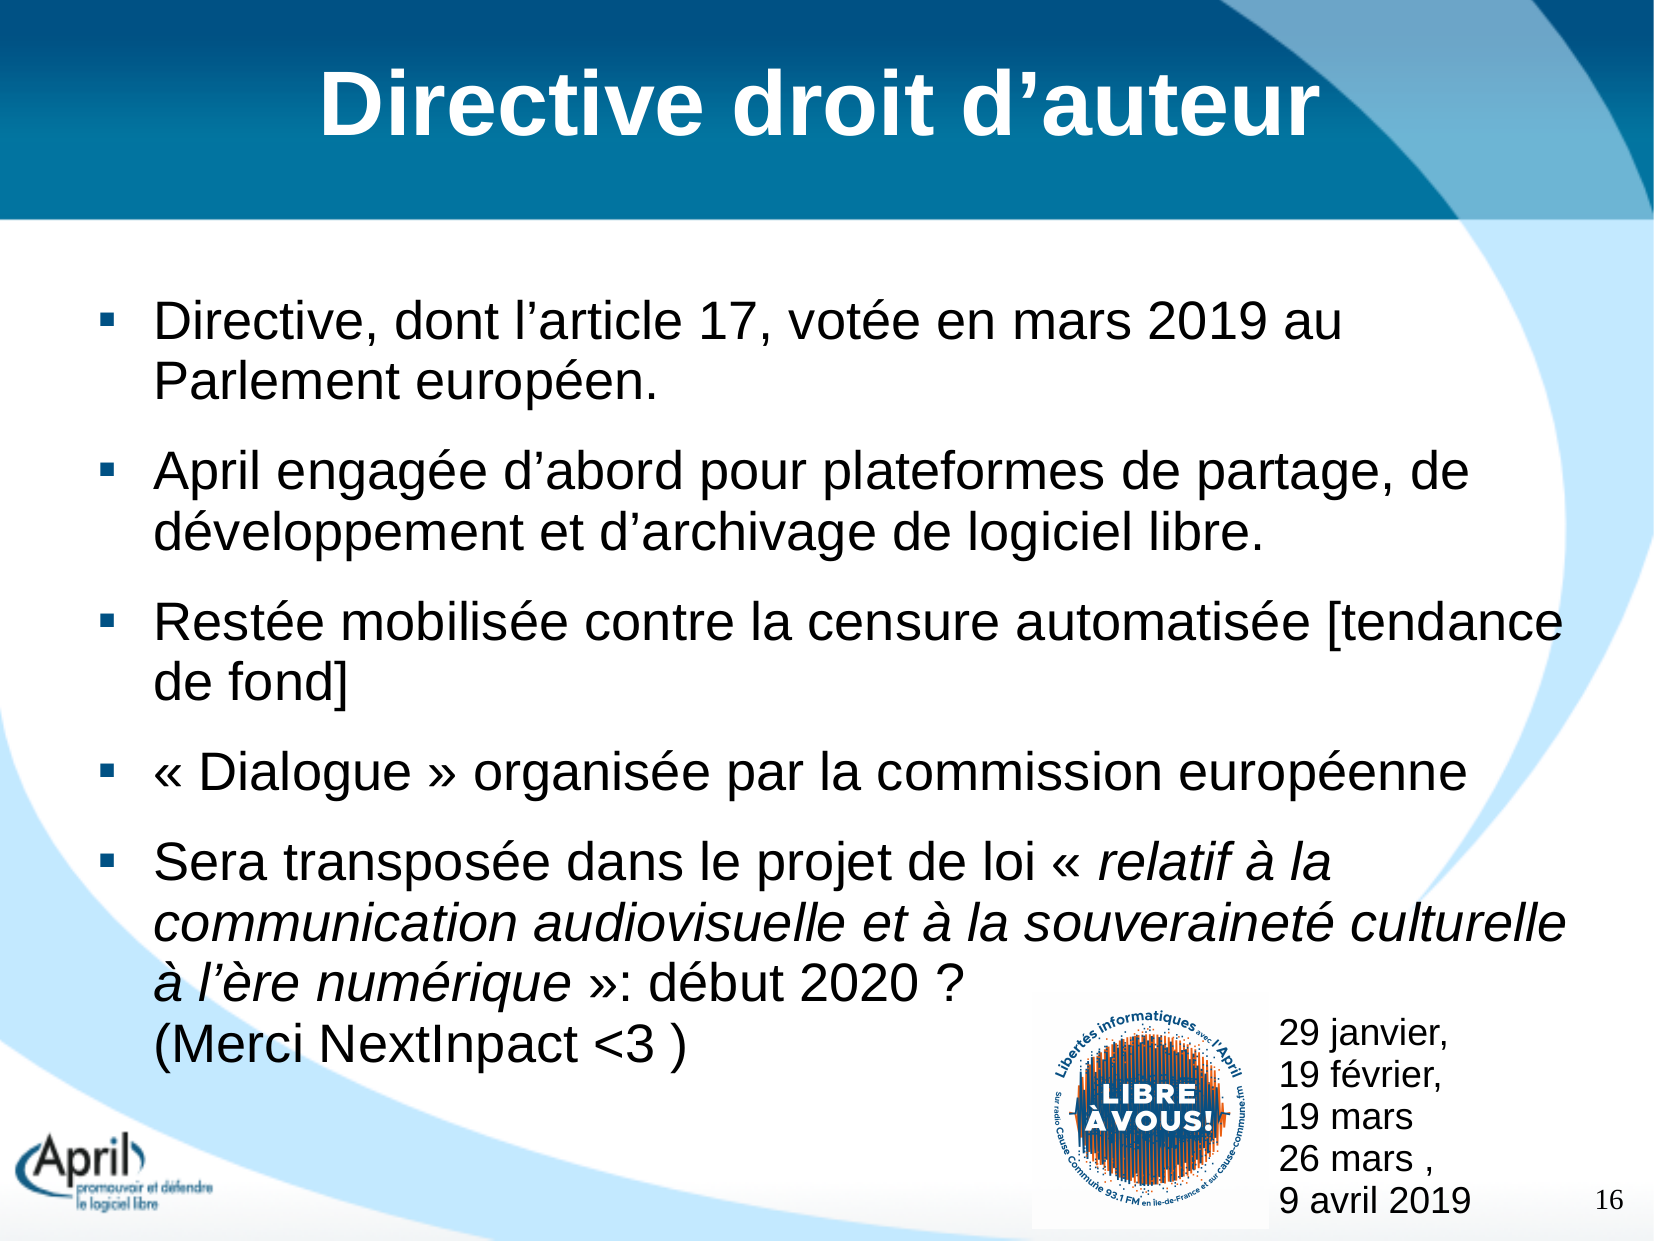

# Directive droit d’auteur
Directive, dont l’article 17, votée en mars 2019 au Parlement européen.
April engagée d’abord pour plateformes de partage, de développement et d’archivage de logiciel libre.
Restée mobilisée contre la censure automatisée [tendance de fond]
« Dialogue » organisée par la commission européenne
Sera transposée dans le projet de loi « relatif à la communication audiovisuelle et à la souveraineté culturelle à l’ère numérique »: début 2020 ?
(Merci NextInpact <3 )
29 janvier,
19 février,
19 mars
26 mars ,
9 avril 2019
f
16